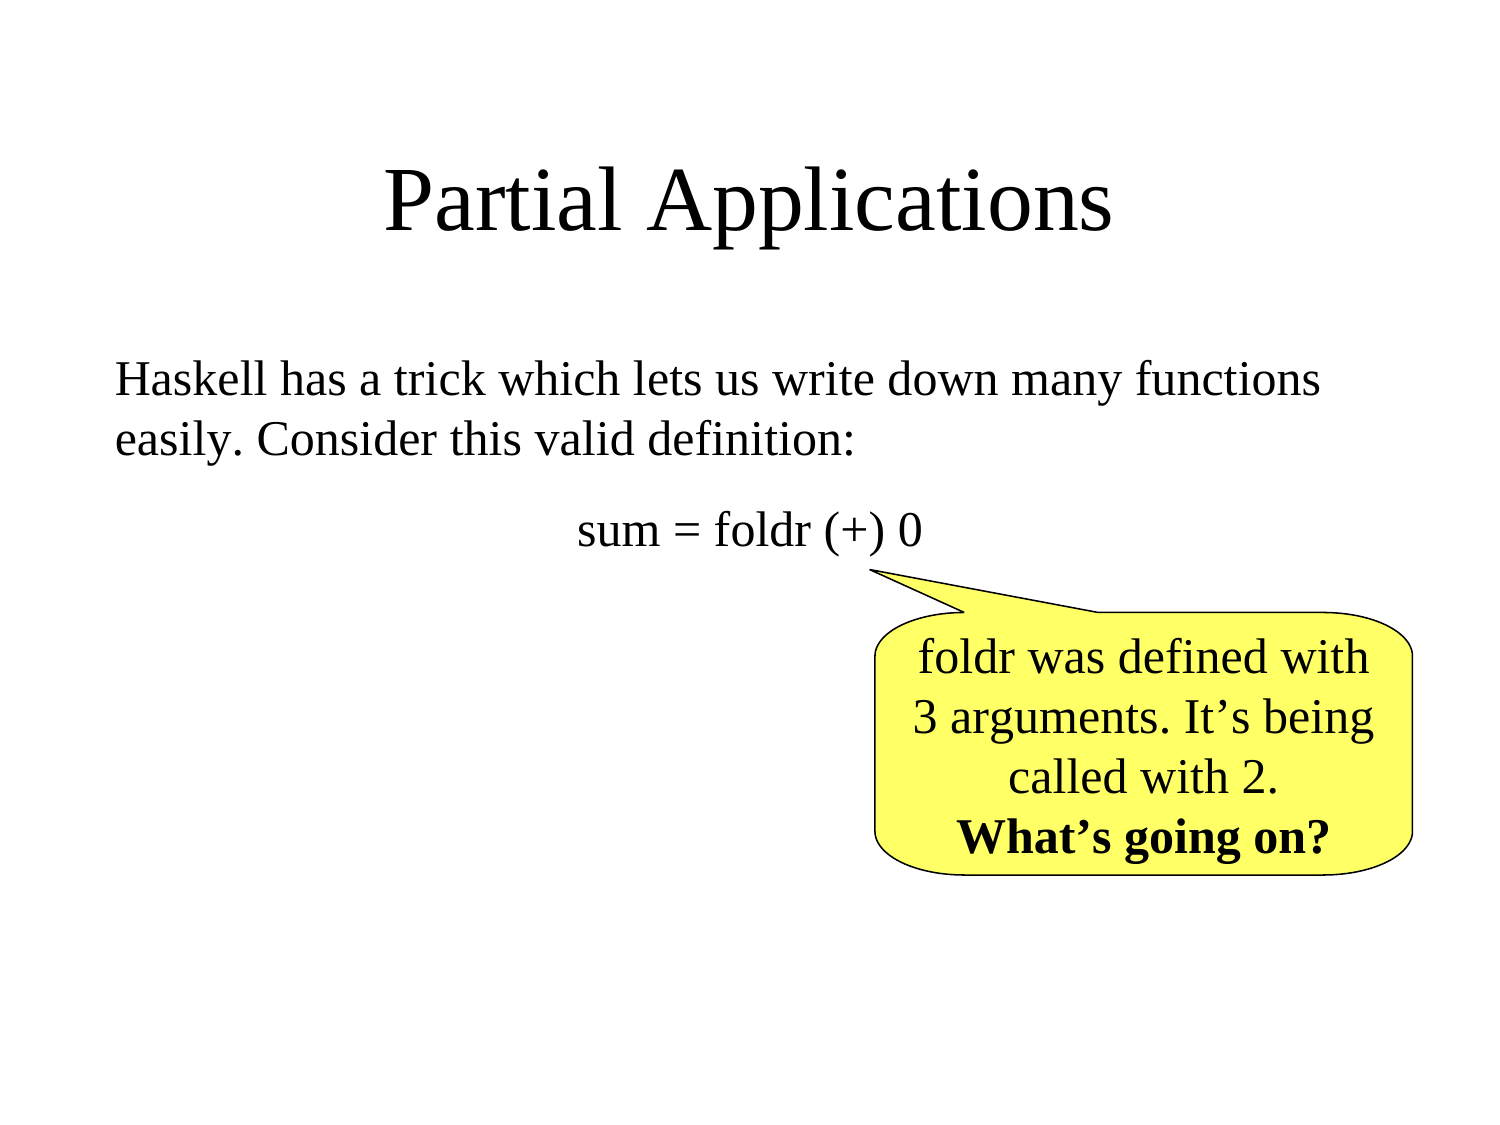

# Partial Applications
Haskell has a trick which lets us write down many functions easily. Consider this valid definition:
sum = foldr (+) 0
foldr was defined with
3 arguments. It’s being
called with 2.
What’s going on?